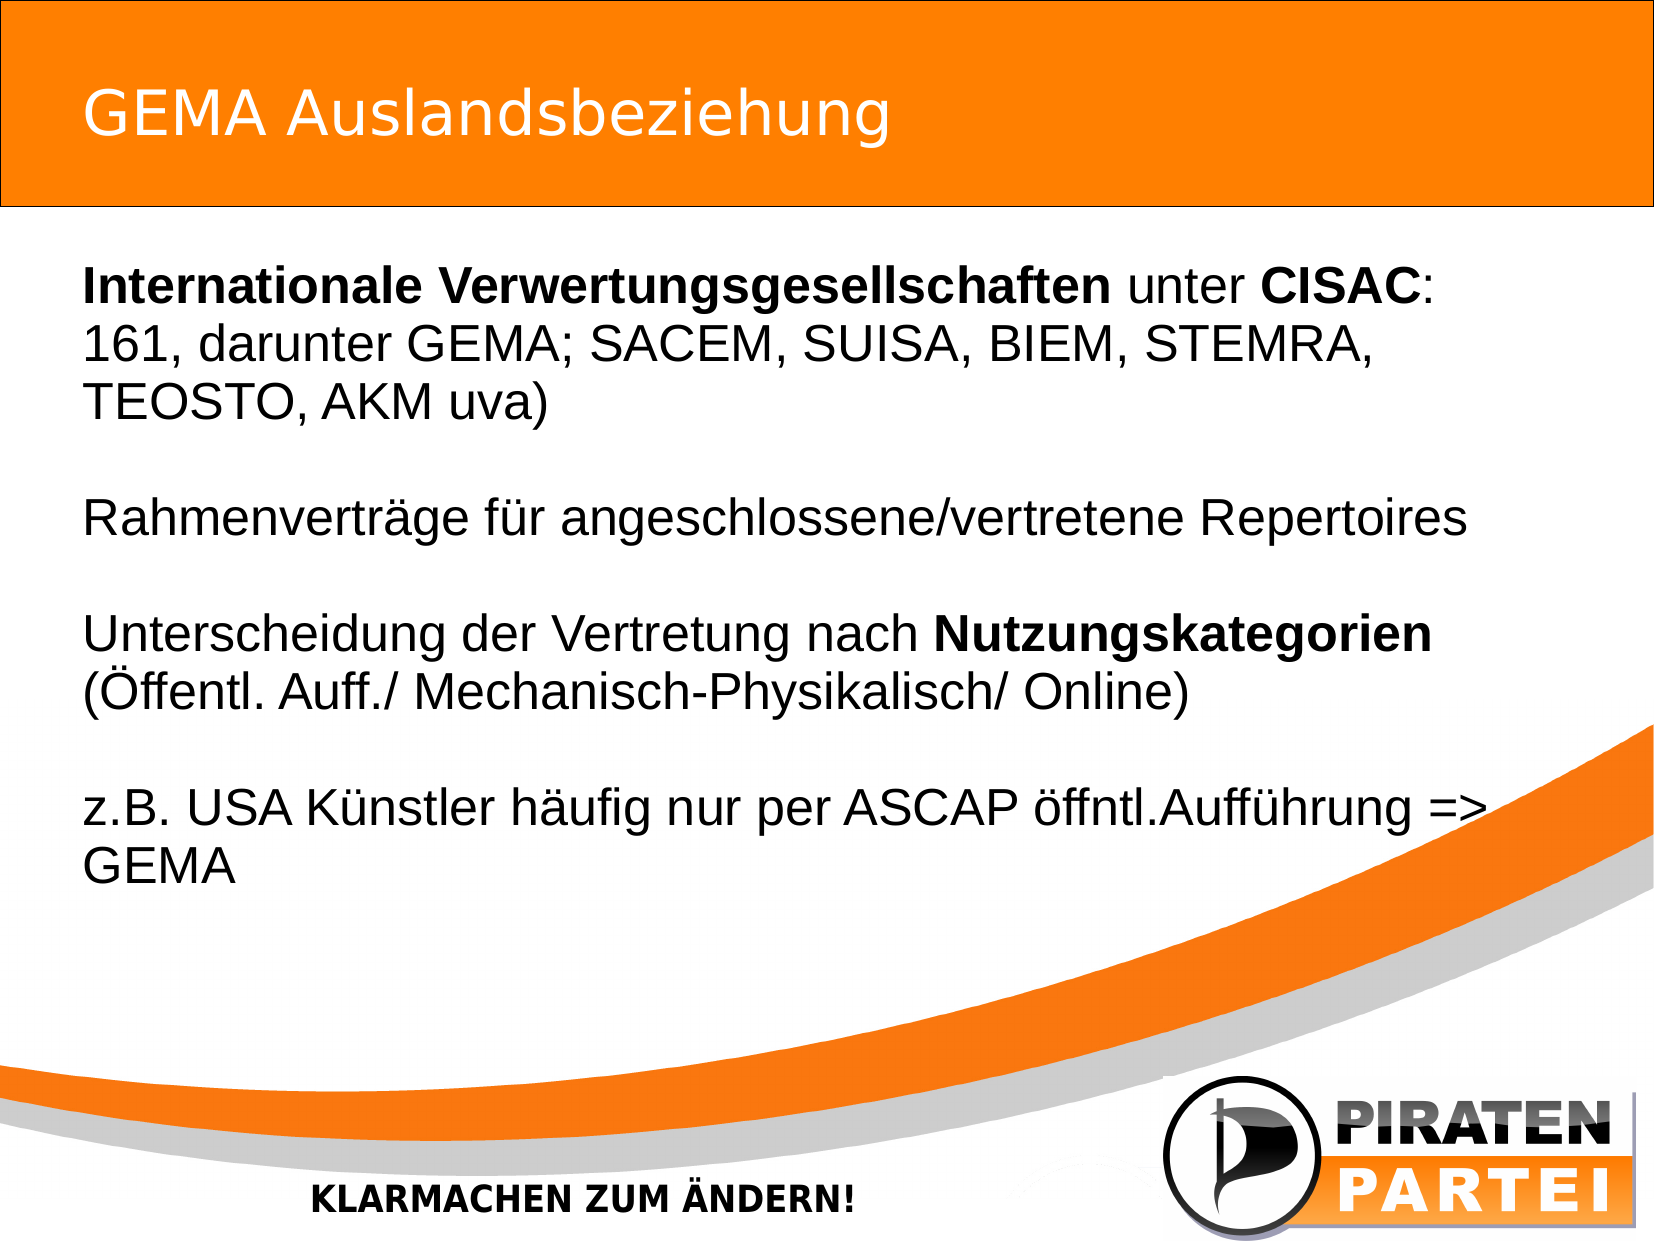

# GEMA Auslandsbeziehung
Internationale Verwertungsgesellschaften unter CISAC:
161, darunter GEMA; SACEM, SUISA, BIEM, STEMRA, TEOSTO, AKM uva)
Rahmenverträge für angeschlossene/vertretene Repertoires
Unterscheidung der Vertretung nach Nutzungskategorien
(Öffentl. Auff./ Mechanisch-Physikalisch/ Online)
z.B. USA Künstler häufig nur per ASCAP öffntl.Aufführung => GEMA